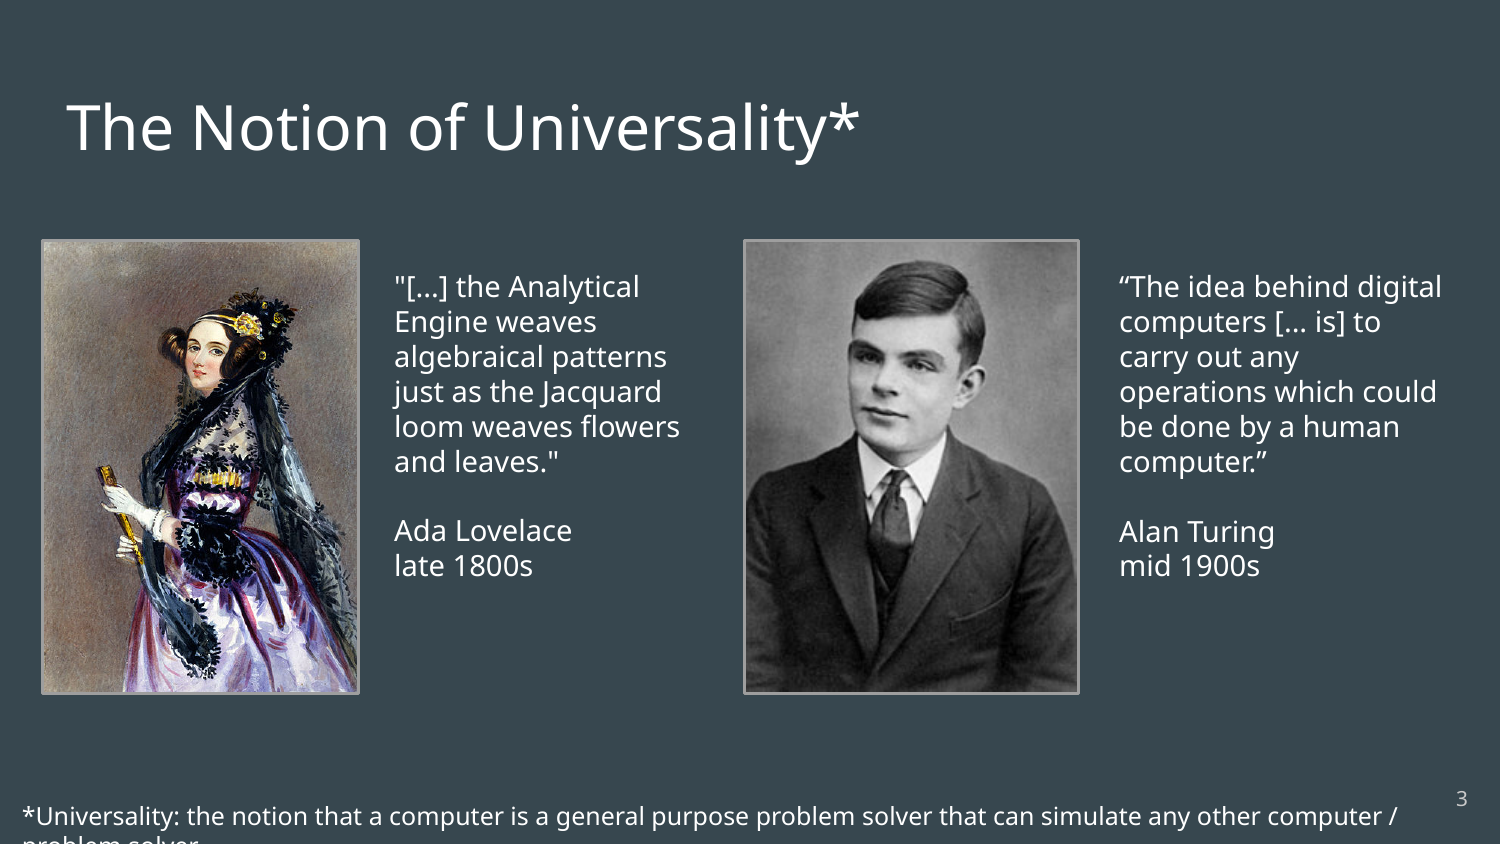

# The Notion of Universality*
"[...] the Analytical Engine weaves algebraical patterns just as the Jacquard loom weaves flowers and leaves."
Ada Lovelace
late 1800s
“The idea behind digital computers [... is] to carry out any operations which could be done by a human computer.”
Alan Turing
mid 1900s
*Universality: the notion that a computer is a general purpose problem solver that can simulate any other computer / problem solver.